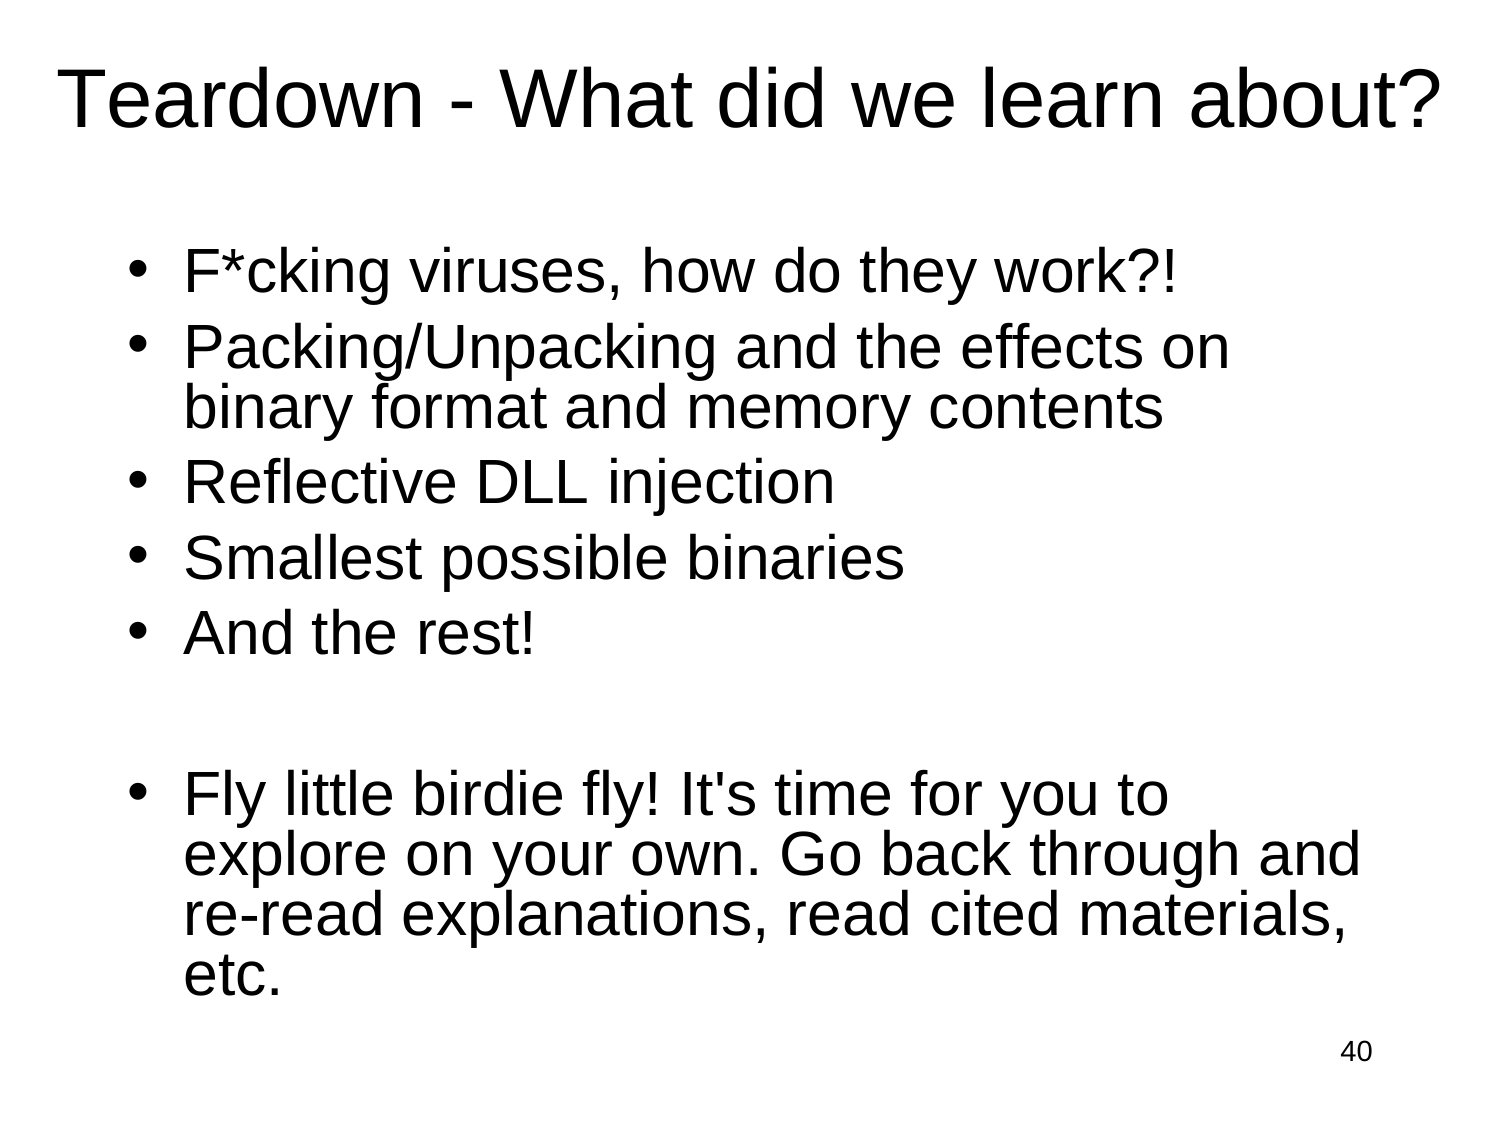

# Teardown - What did we learn about?
F*cking viruses, how do they work?!
Packing/Unpacking and the effects on binary format and memory contents
Reflective DLL injection
Smallest possible binaries
And the rest!
Fly little birdie fly! It's time for you to explore on your own. Go back through and re-read explanations, read cited materials, etc.